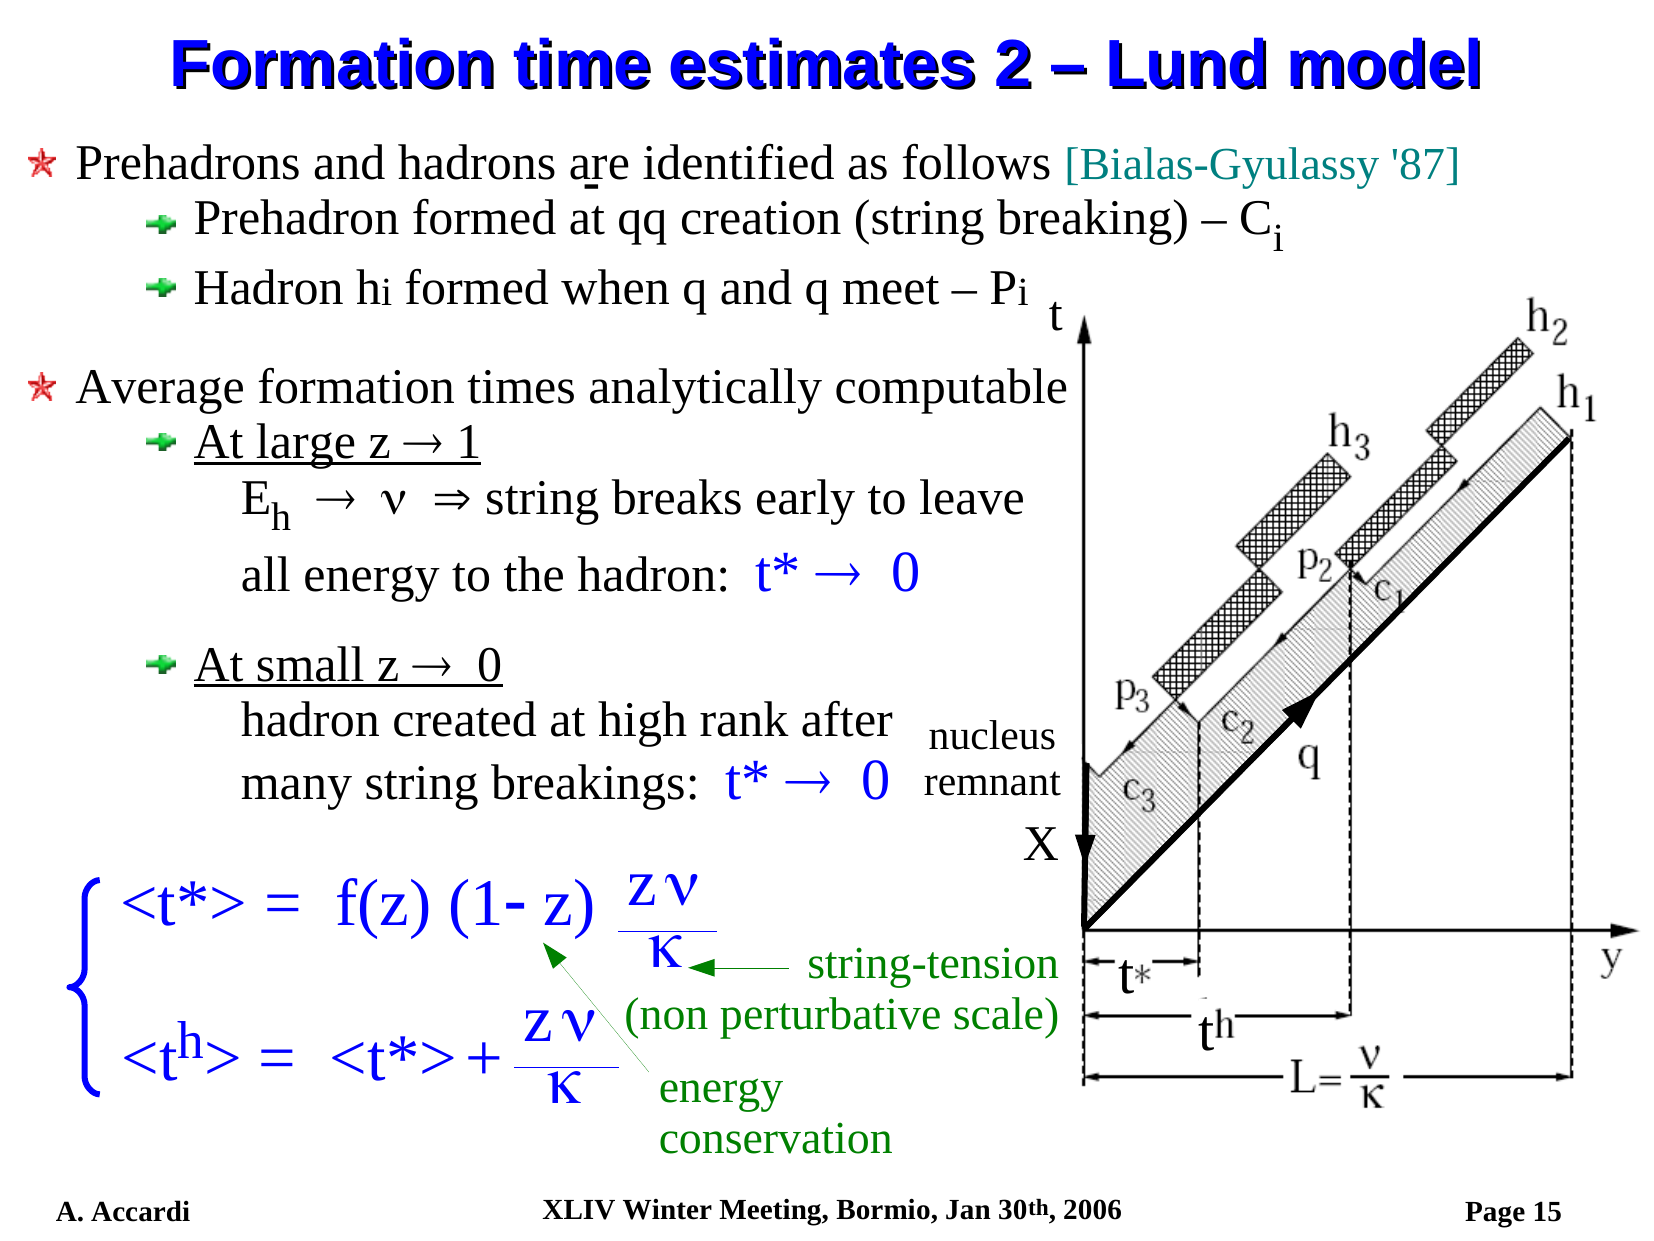

Formation time estimates 2 – Lund model
Prehadrons and hadrons are identified as follows [Bialas-Gyulassy '87]
Prehadron formed at qq creation (string breaking) – Ci
Hadron hi formed when q and q meet – Pi
-
t
nucleus
remnant
X
t
t
Average formation times analytically computable
At large z  1
Eh  n  string breaks early to leave
all energy to the hadron: t*  0
At small z  0
hadron created at high rank after
many string breakings: t*  0
z n
 <t*> = f(z) (1- z)
k
z n
<th> = <t*> +
k
string-tension
(non perturbative scale)
energy conservation
A. Accardi
XLIV Winter Meeting, Bormio, Jan 30th, 2006
Page